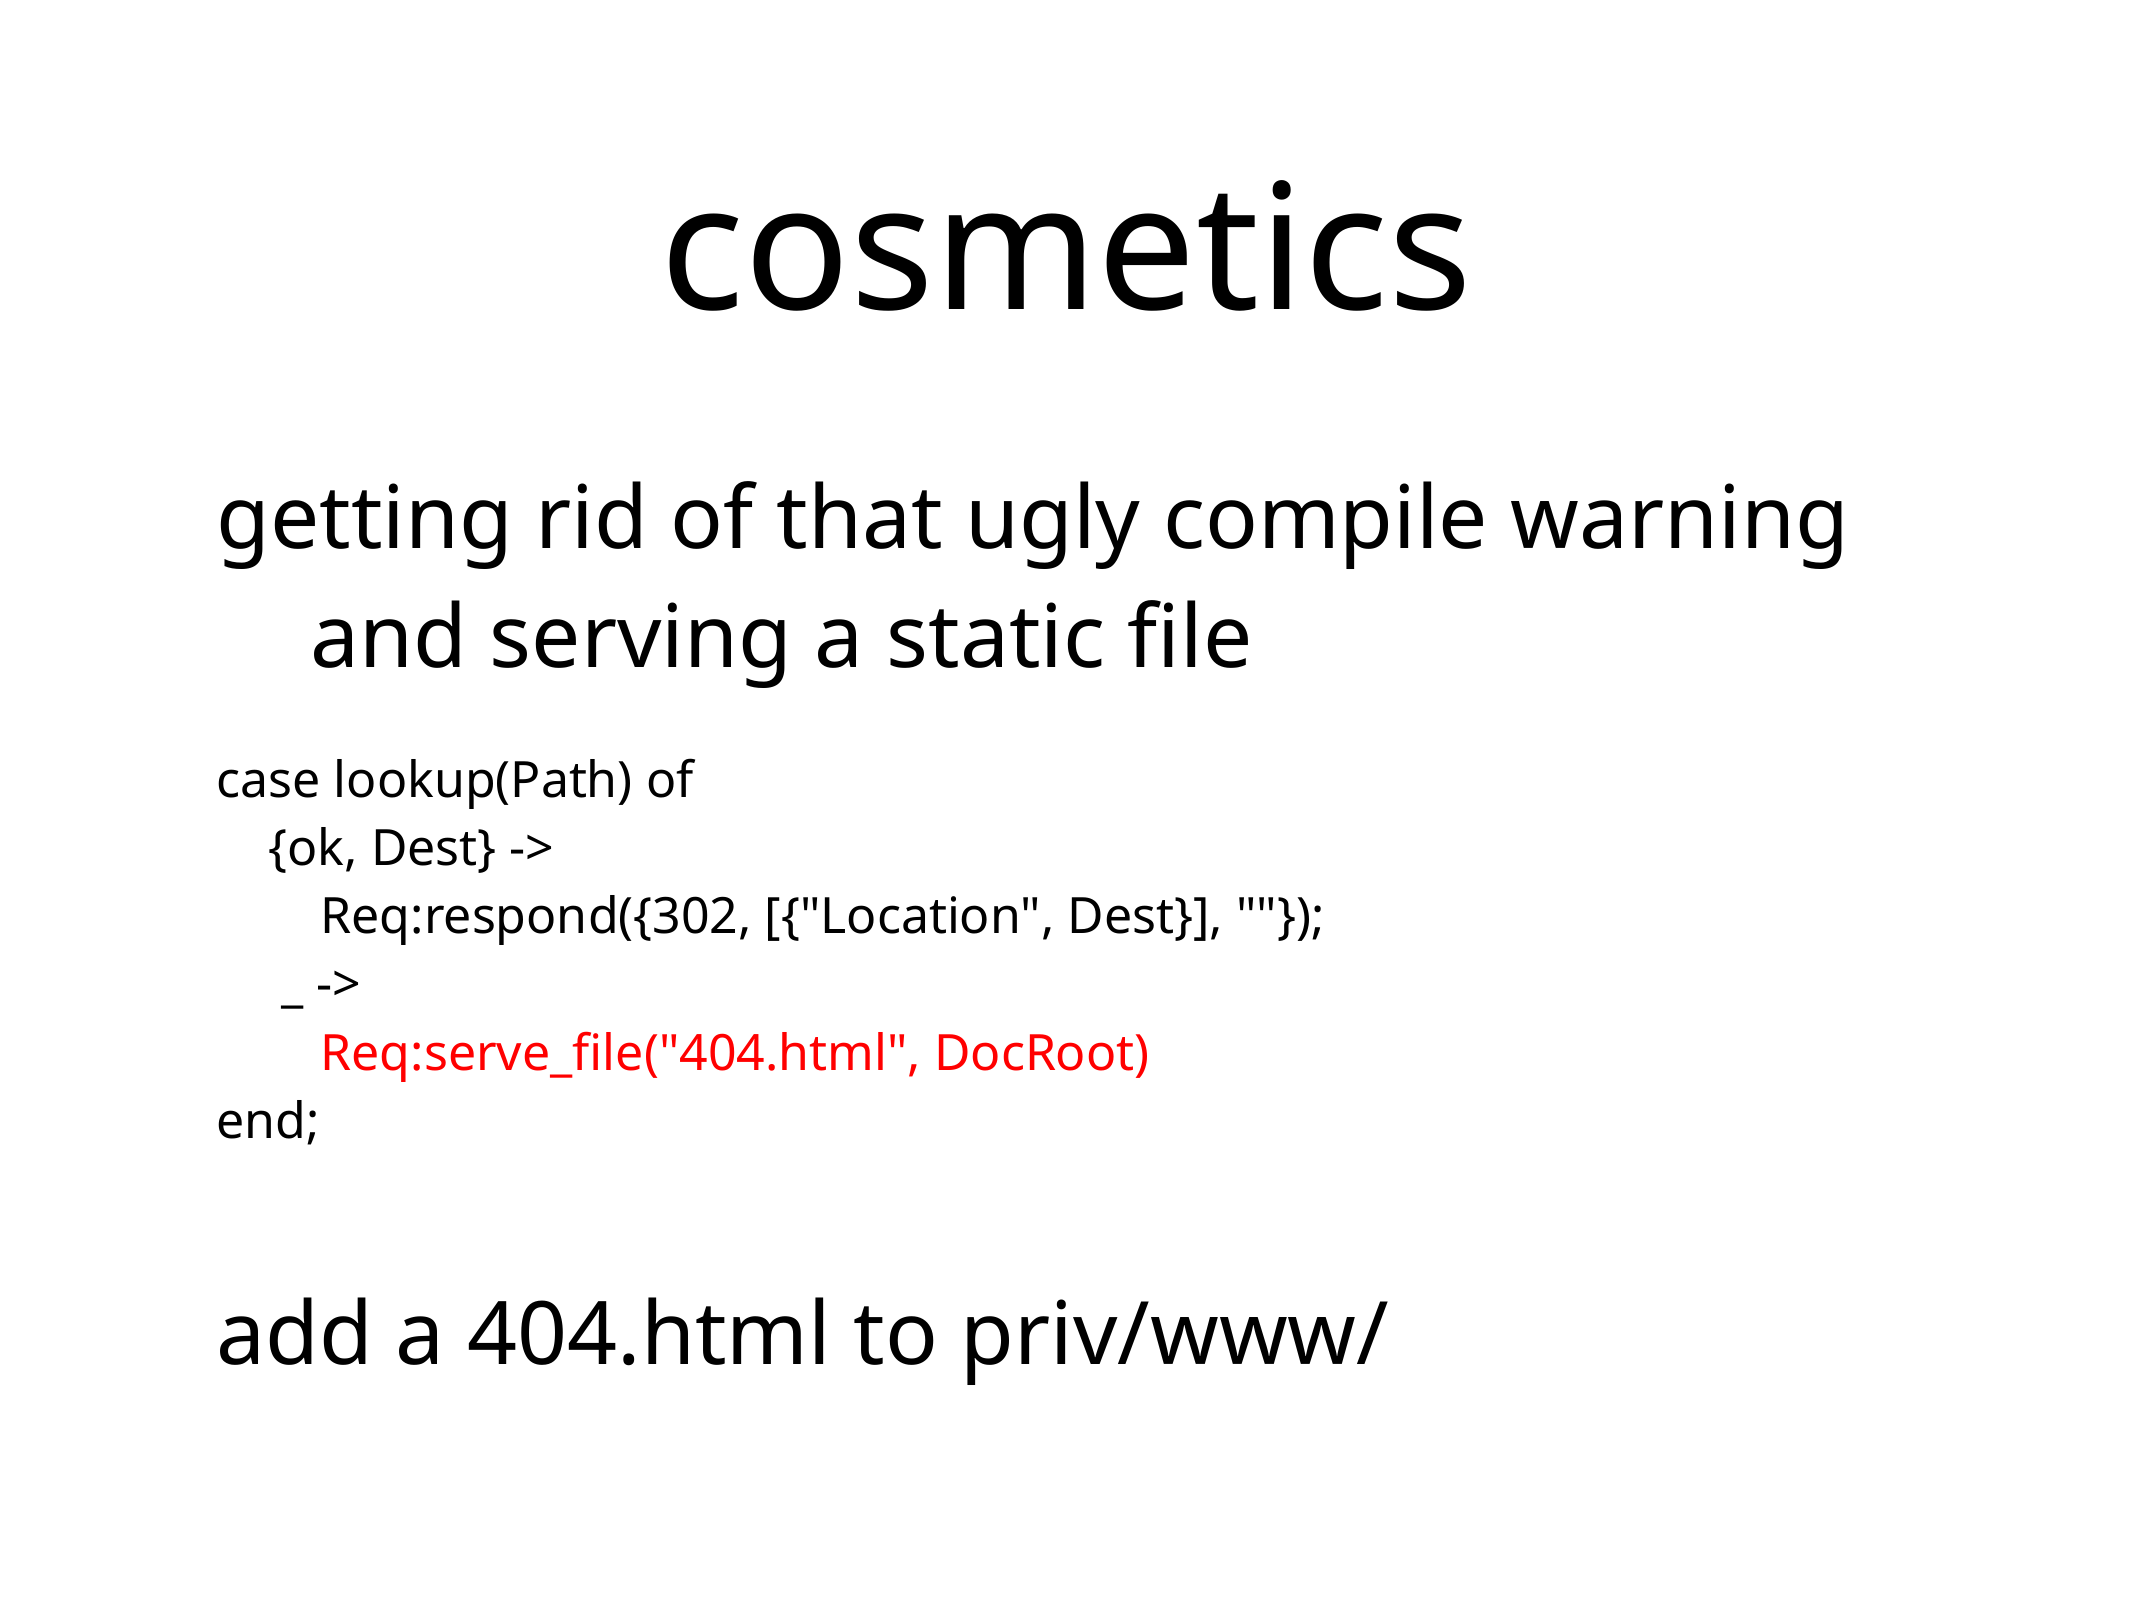

# cosmetics
getting rid of that ugly compile warning and serving a static file
case lookup(Path) of
 {ok, Dest} ->
 Req:respond({302, [{"Location", Dest}], ""});
 _ ->
 Req:serve_file("404.html", DocRoot)
end;
add a 404.html to priv/www/